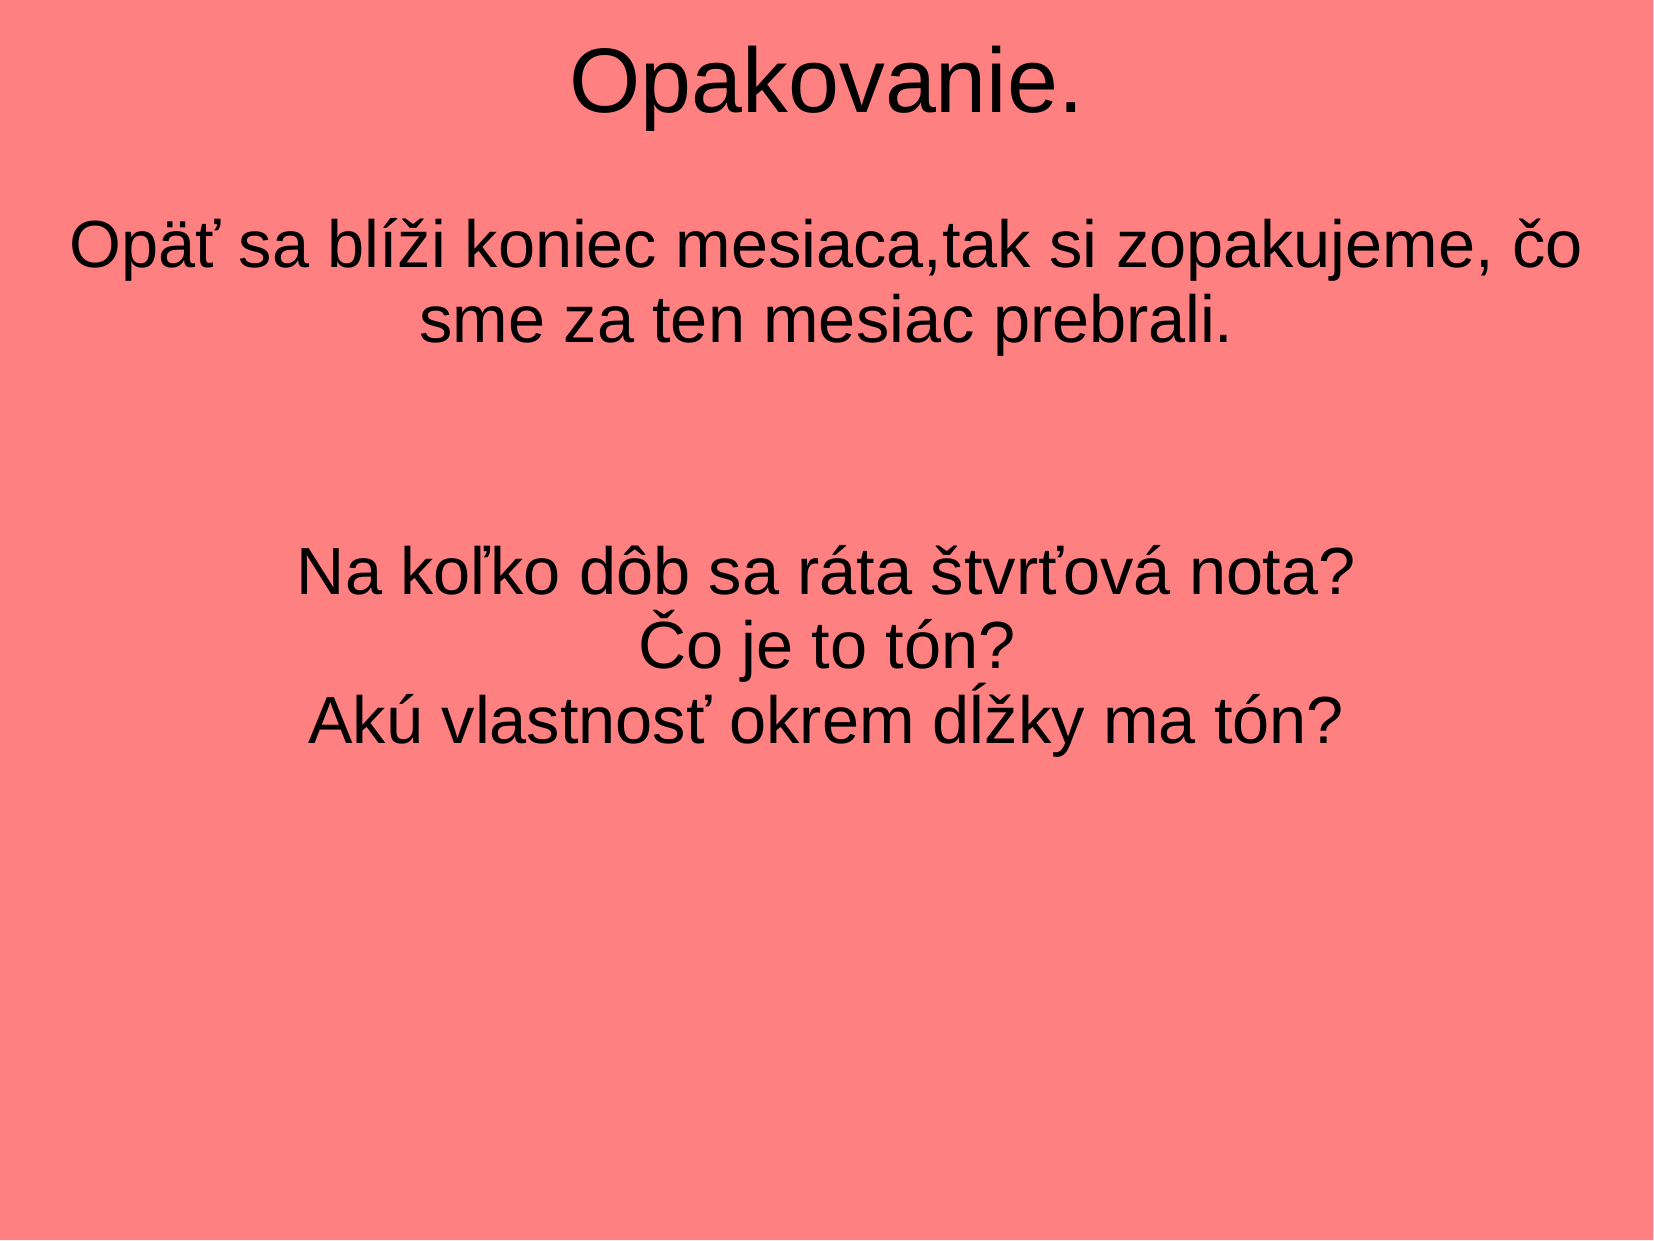

# Opakovanie. Opäť sa blíži koniec mesiaca,tak si zopakujeme, čo sme za ten mesiac prebrali. Na koľko dôb sa ráta štvrťová nota? Čo je to tón? Akú vlastnosť okrem dĺžky ma tón?